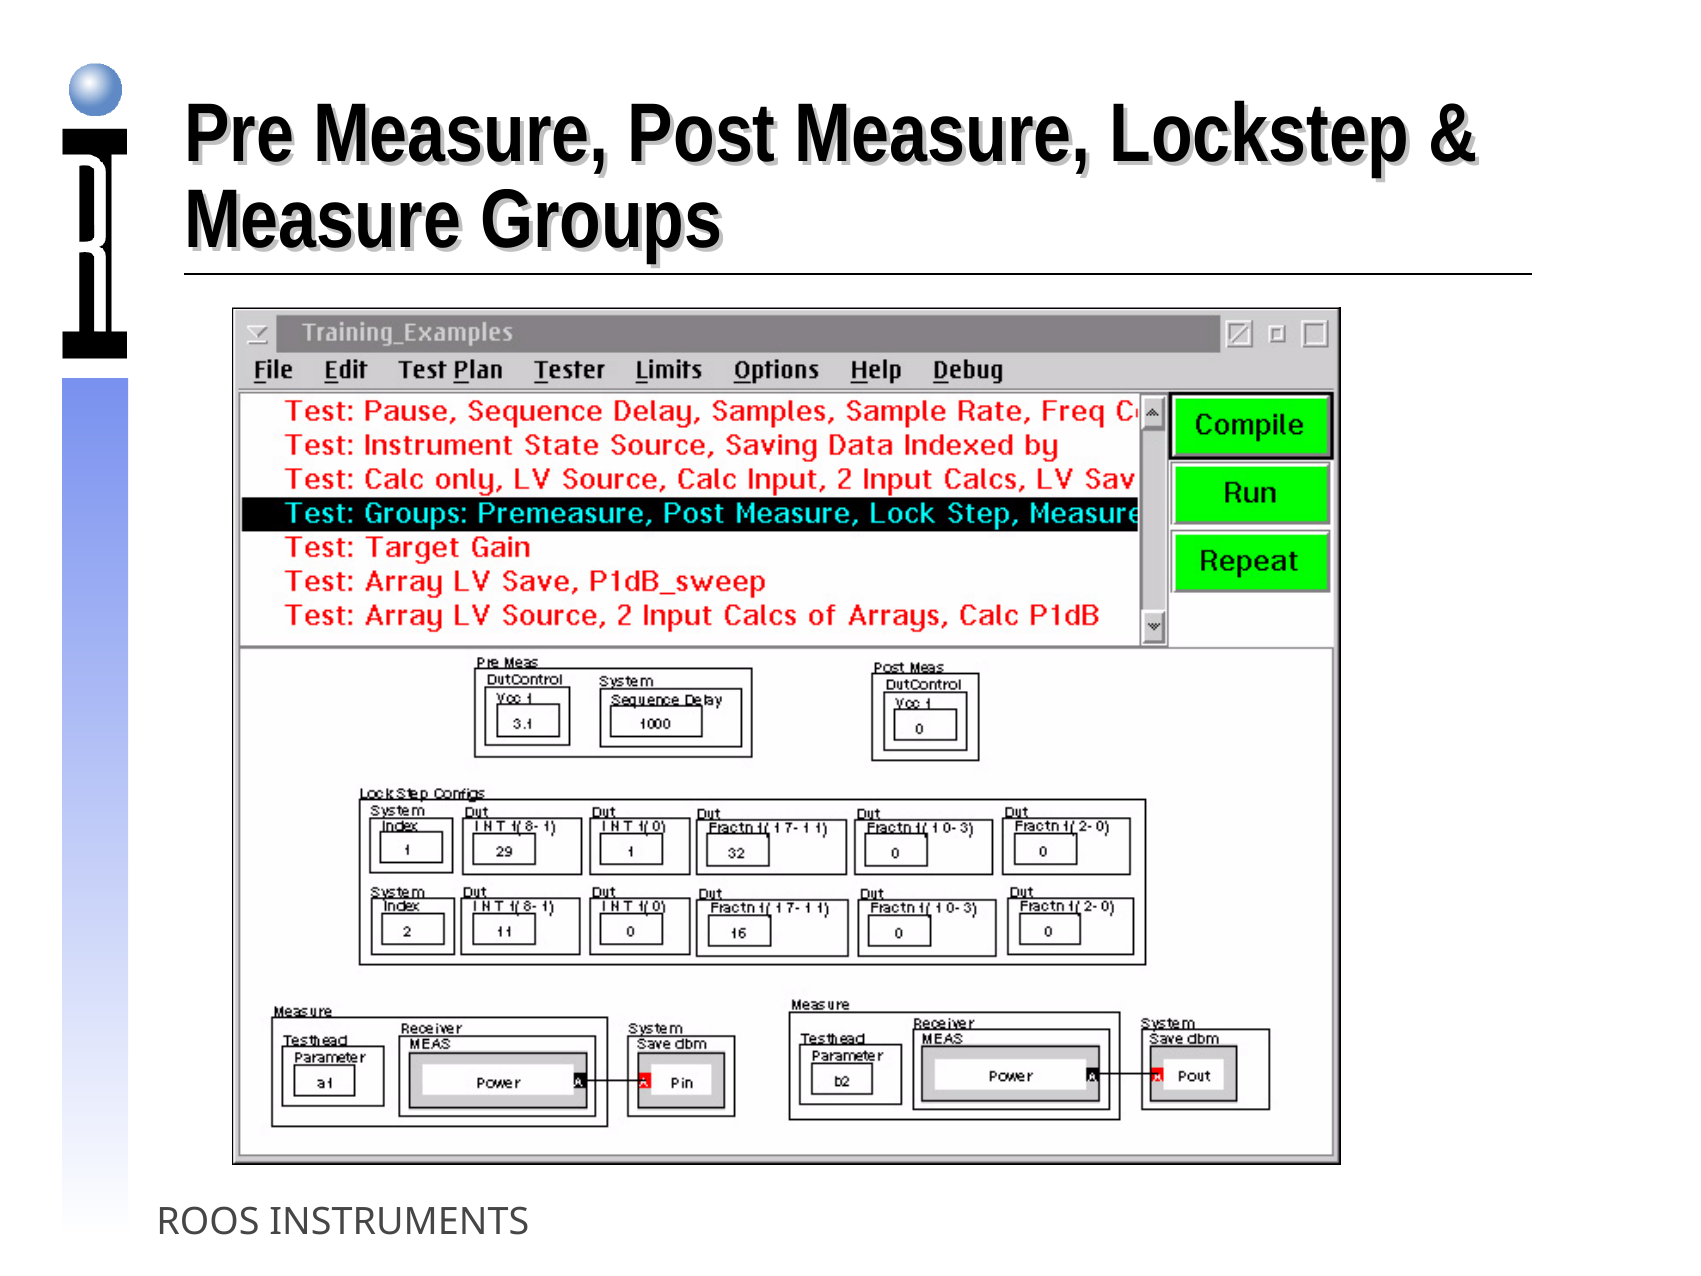

Pre Measure, Post Measure, Lockstep & Measure Groups